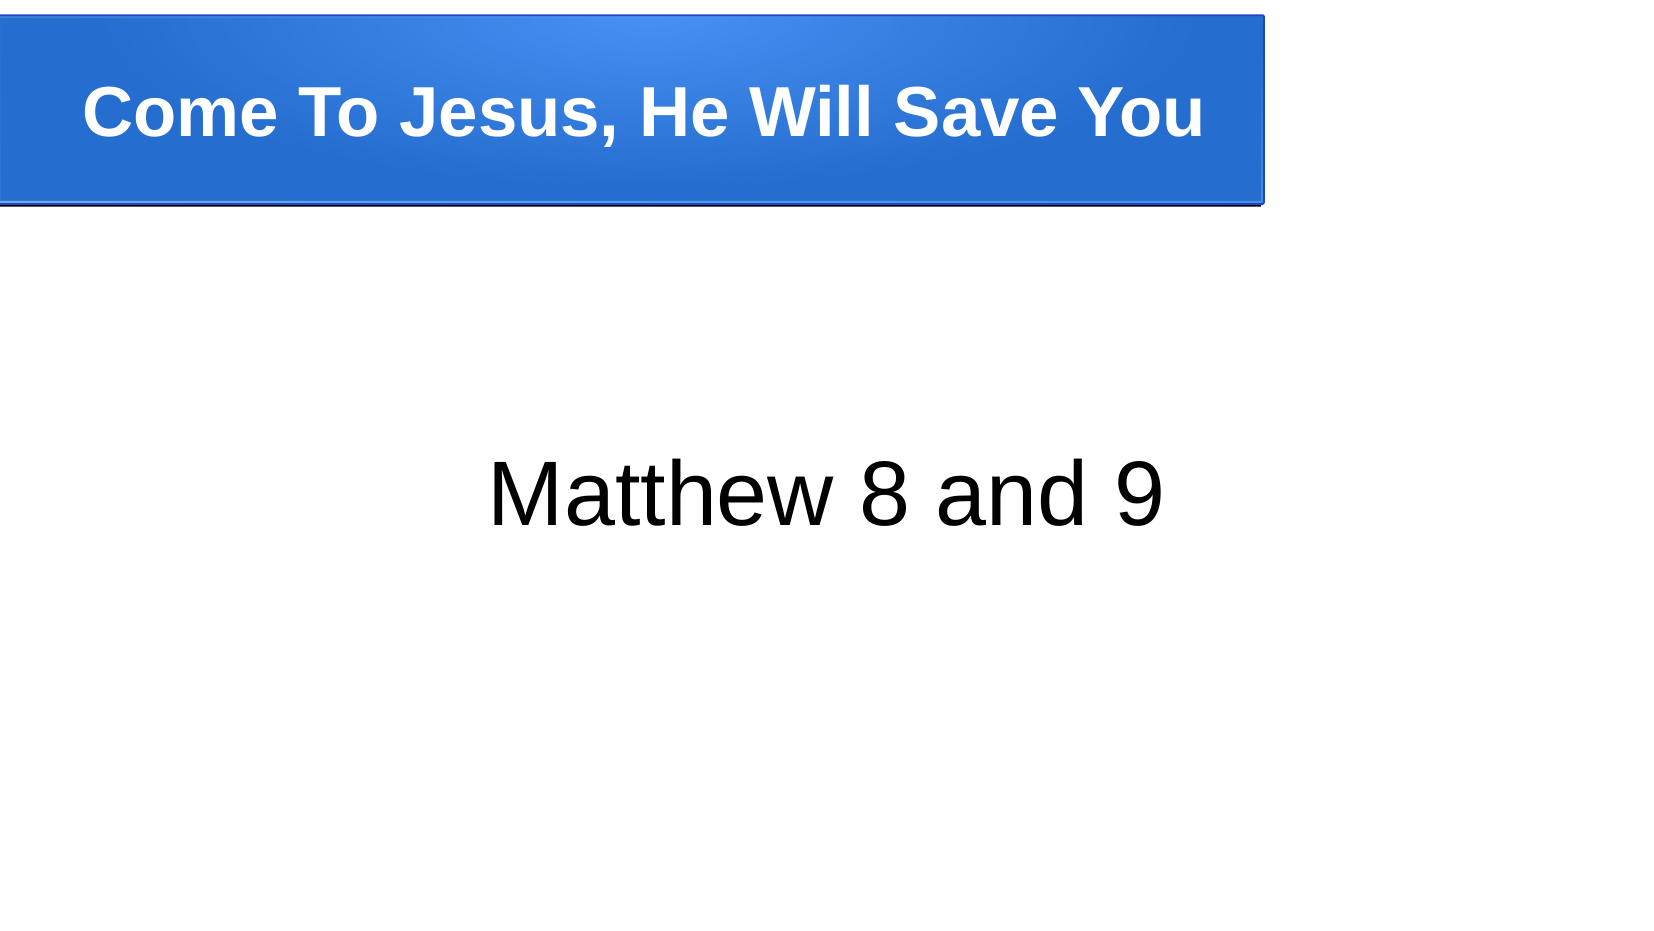

# Come To Jesus, He Will Save You
Matthew 8 and 9